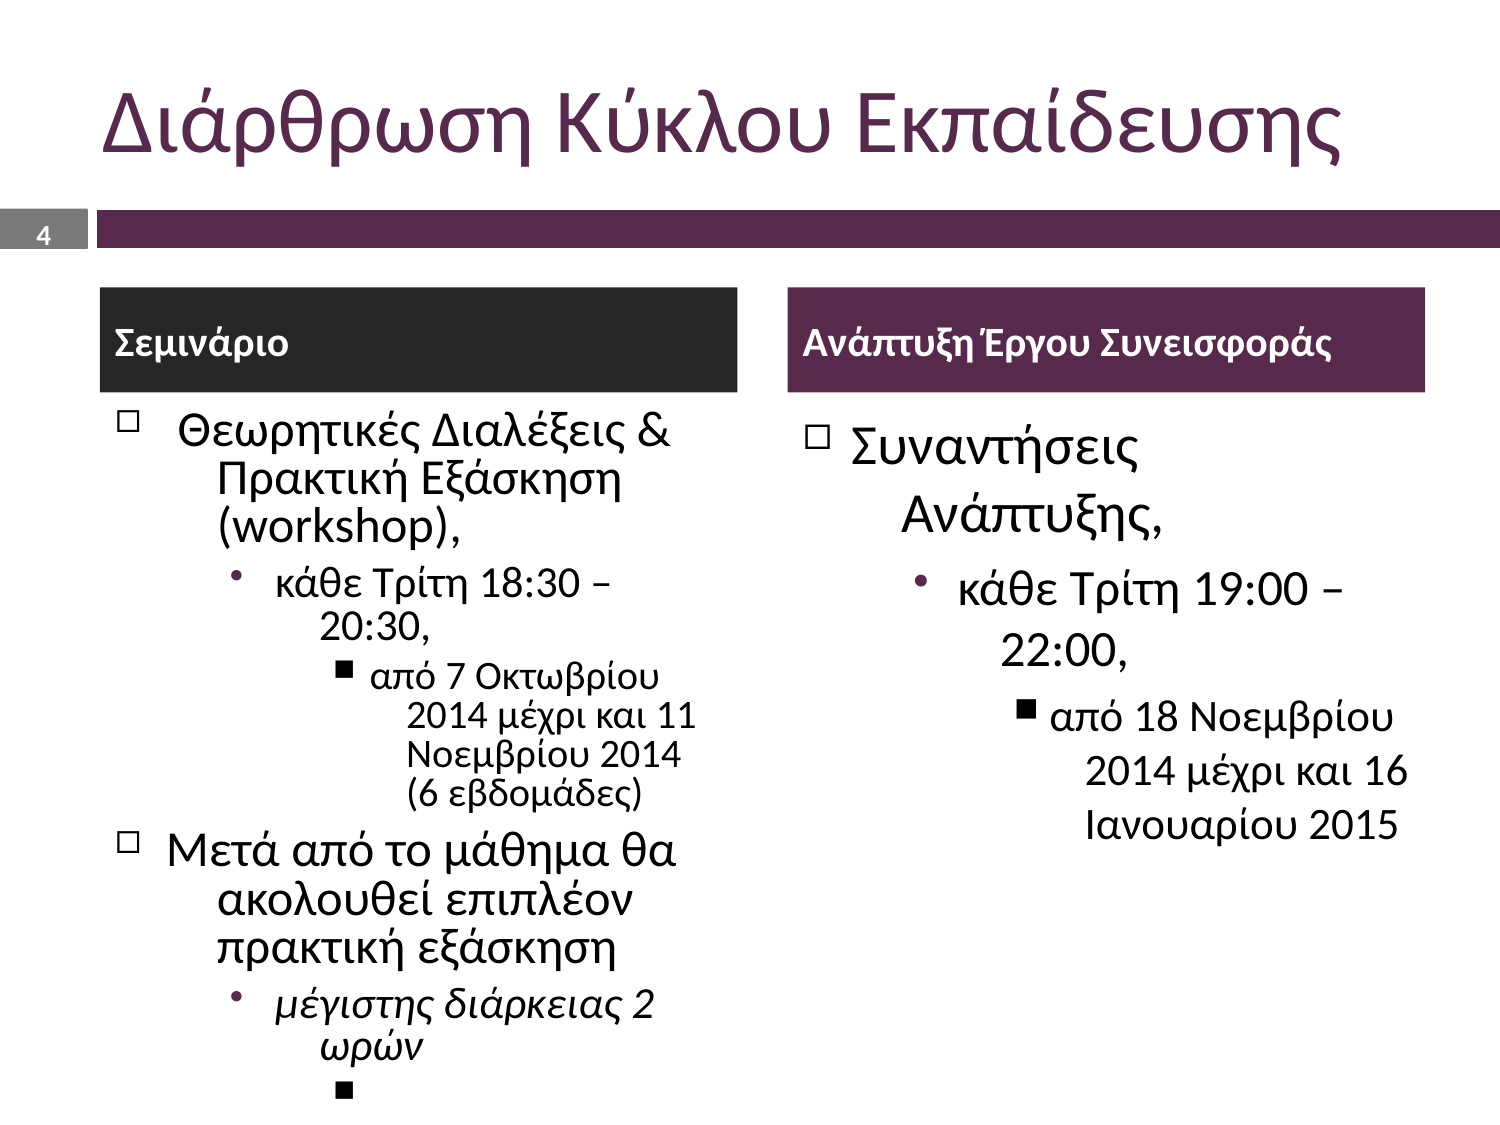

# Διάρθρωση Κύκλου Εκπαίδευσης
Σεμινάριο
Ανάπτυξη Έργου Συνεισφοράς
 Θεωρητικές Διαλέξεις & Πρακτική Εξάσκηση (workshop),
κάθε Τρίτη 18:30 – 20:30,
από 7 Οκτωβρίου 2014 μέχρι και 11 Νοεμβρίου 2014 (6 εβδομάδες)
Μετά από το μάθημα θα ακολουθεί επιπλέον πρακτική εξάσκηση
μέγιστης διάρκειας 2 ωρών
Συναντήσεις Ανάπτυξης,
κάθε Τρίτη 19:00 – 22:00,
από 18 Νοεμβρίου 2014 μέχρι και 16 Ιανουαρίου 2015